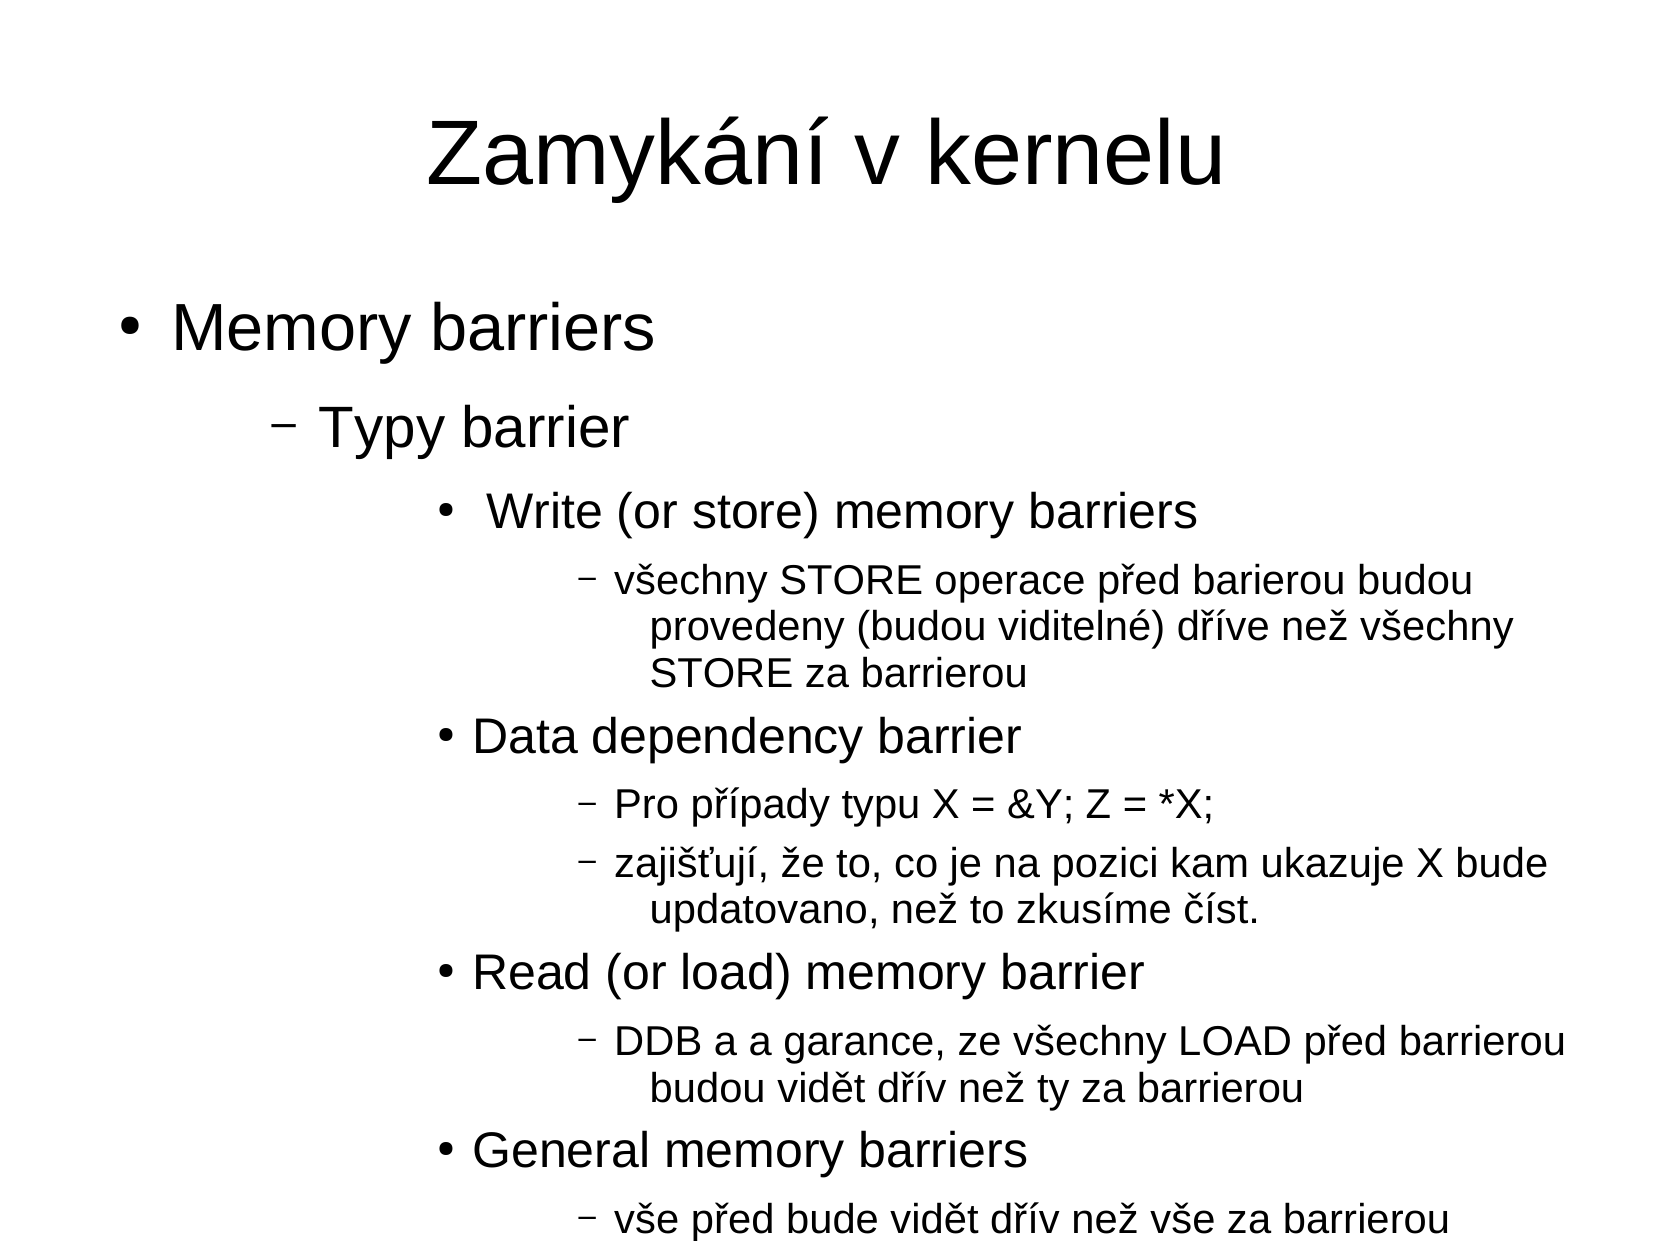

# Zamykání v kernelu
Memory barriers
Typy barrier
 Write (or store) memory barriers
všechny STORE operace před barierou budou provedeny (budou viditelné) dříve než všechny STORE za barrierou
Data dependency barrier
Pro případy typu X = &Y; Z = *X;
zajišťují, že to, co je na pozici kam ukazuje X bude updatovano, než to zkusíme číst.
Read (or load) memory barrier
DDB a a garance, ze všechny LOAD před barrierou budou vidět dřív než ty za barrierou
General memory barriers
vše před bude vidět dřív než vše za barrierou